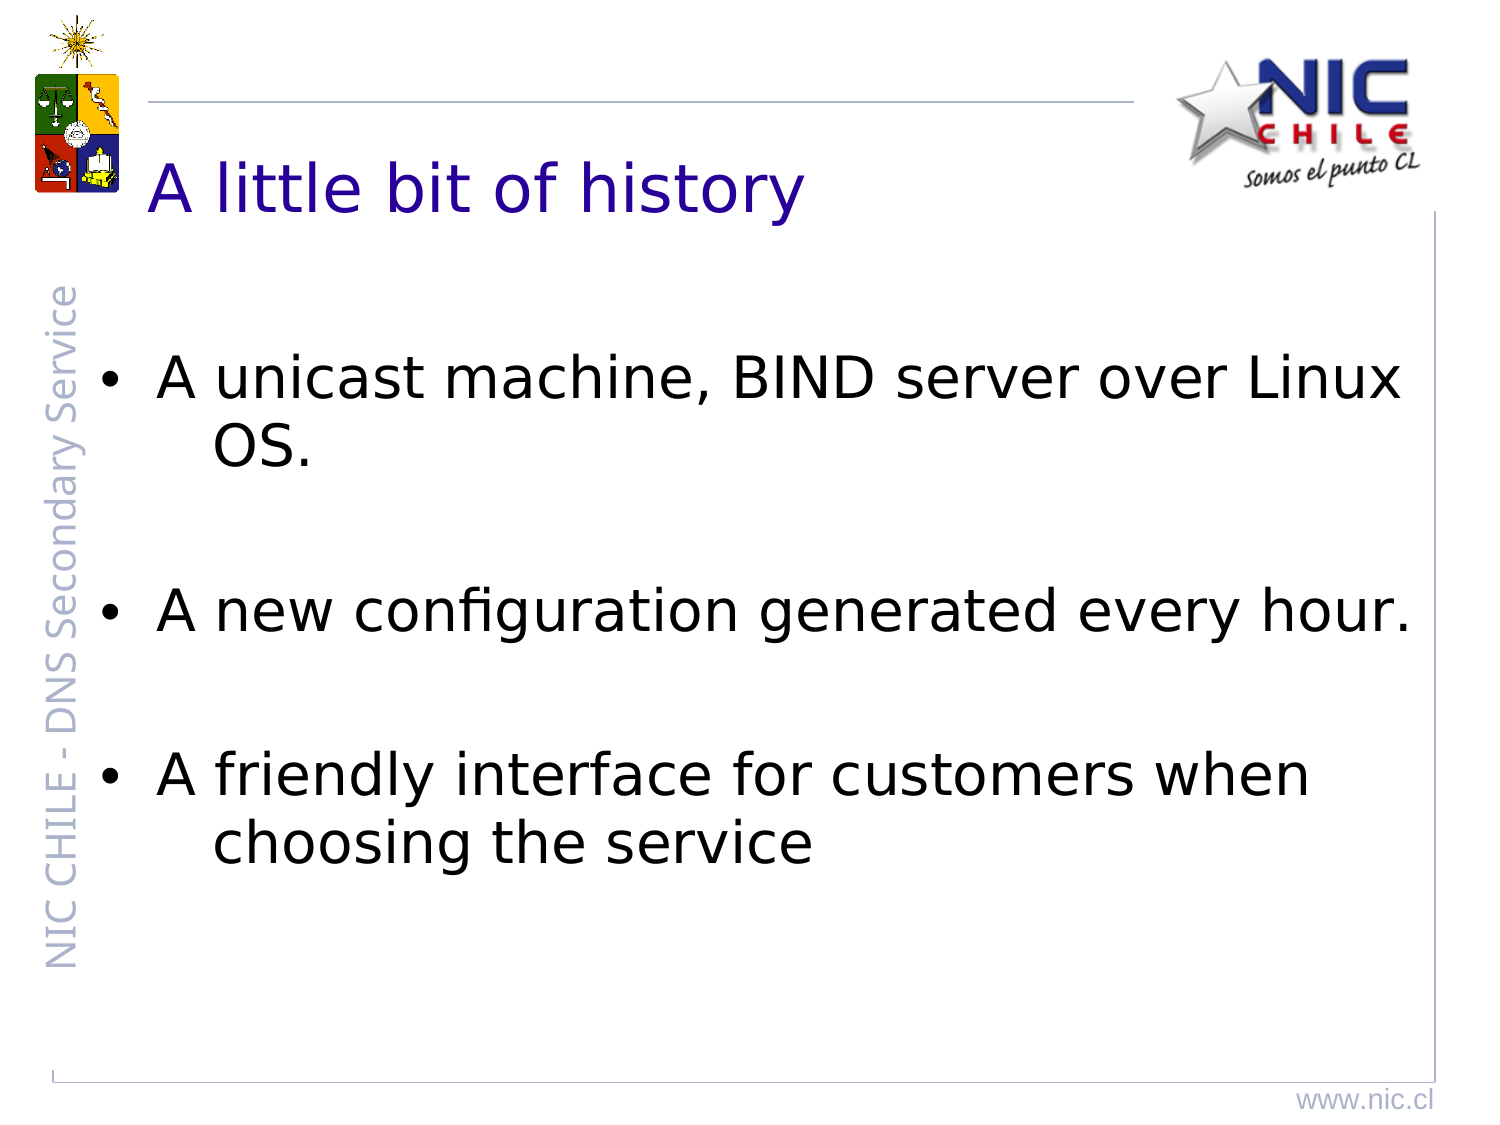

# A little bit of history
A unicast machine, BIND server over Linux OS.
A new configuration generated every hour.
A friendly interface for customers when choosing the service